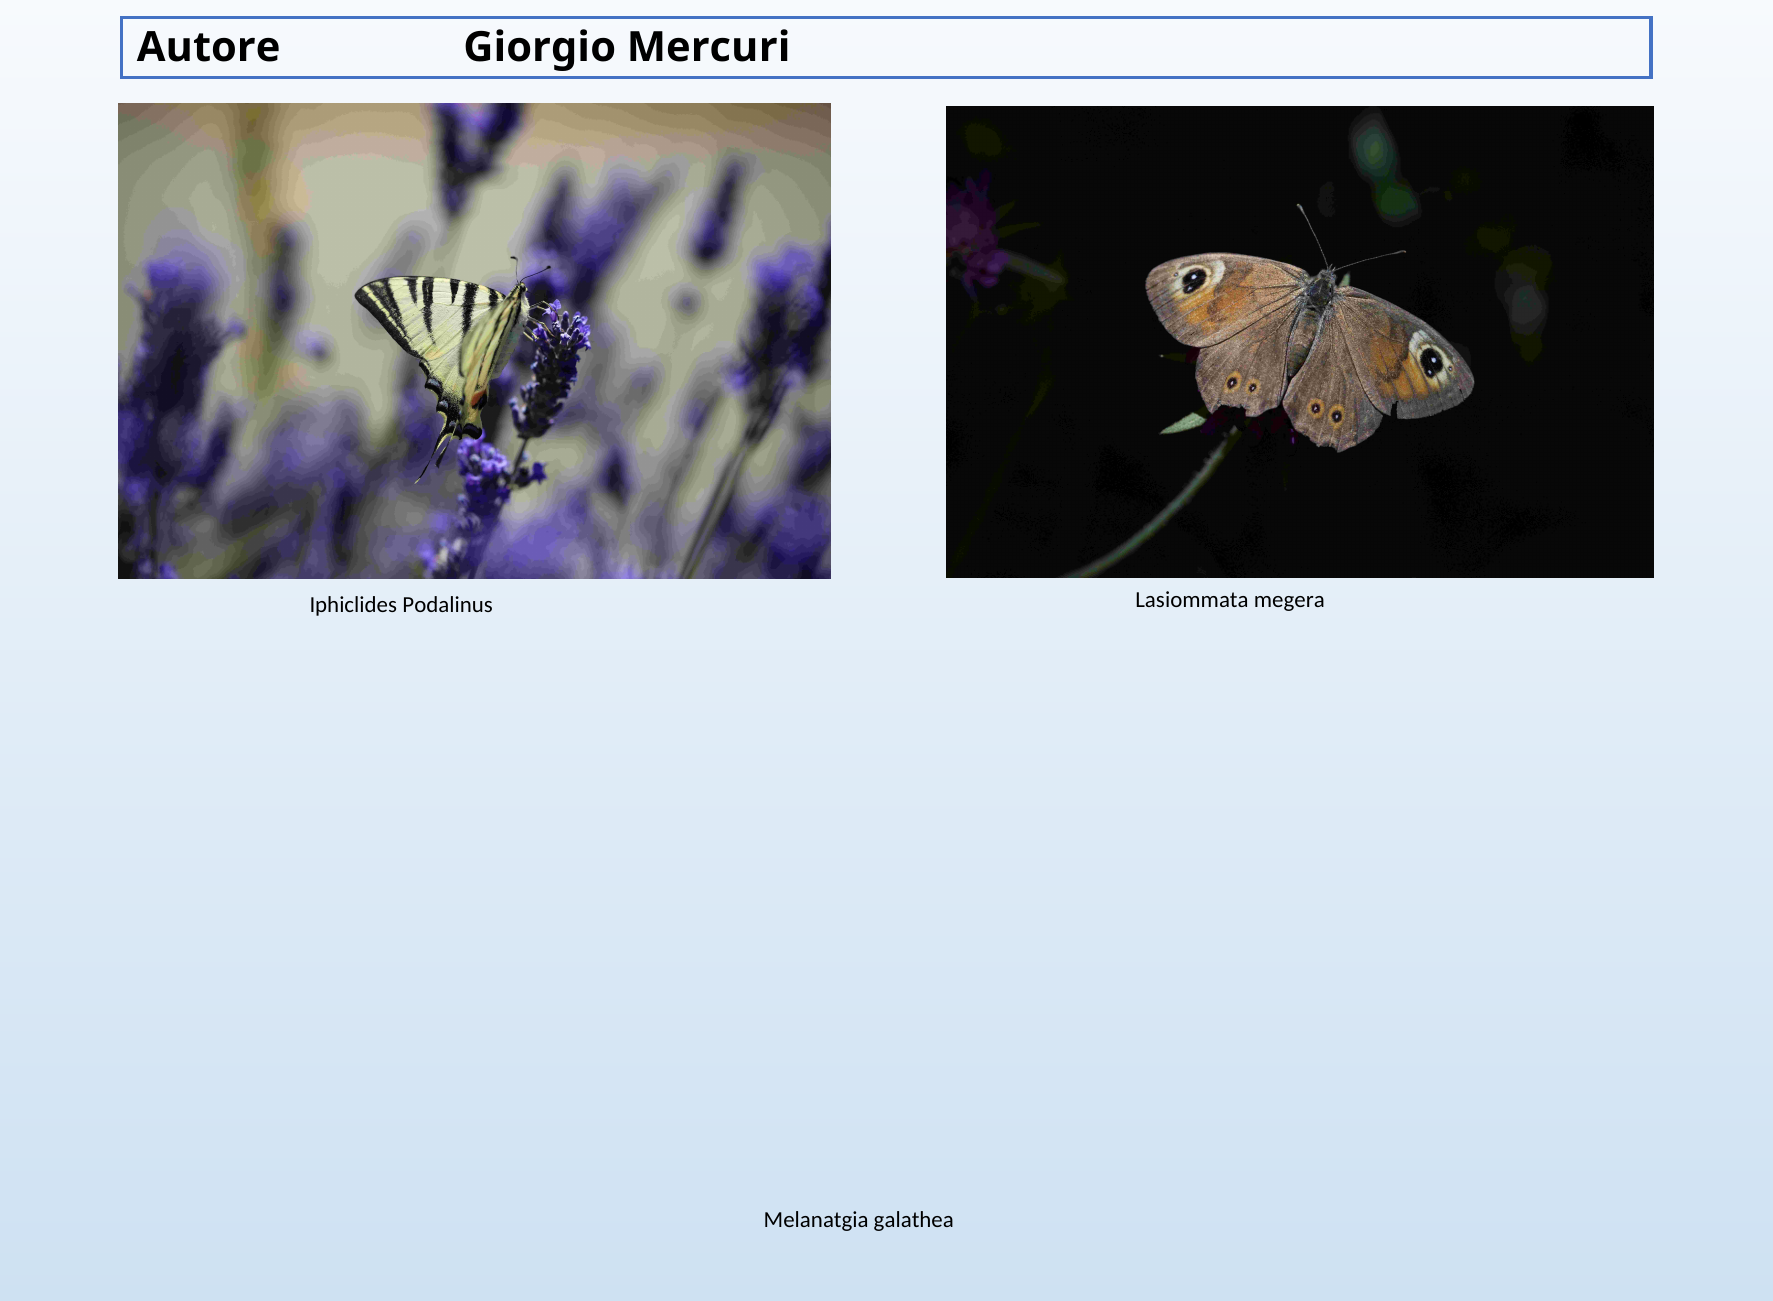

# Autore Giorgio Mercuri
Lasiommata megera
Iphiclides Podalinus
Melanatgia galathea